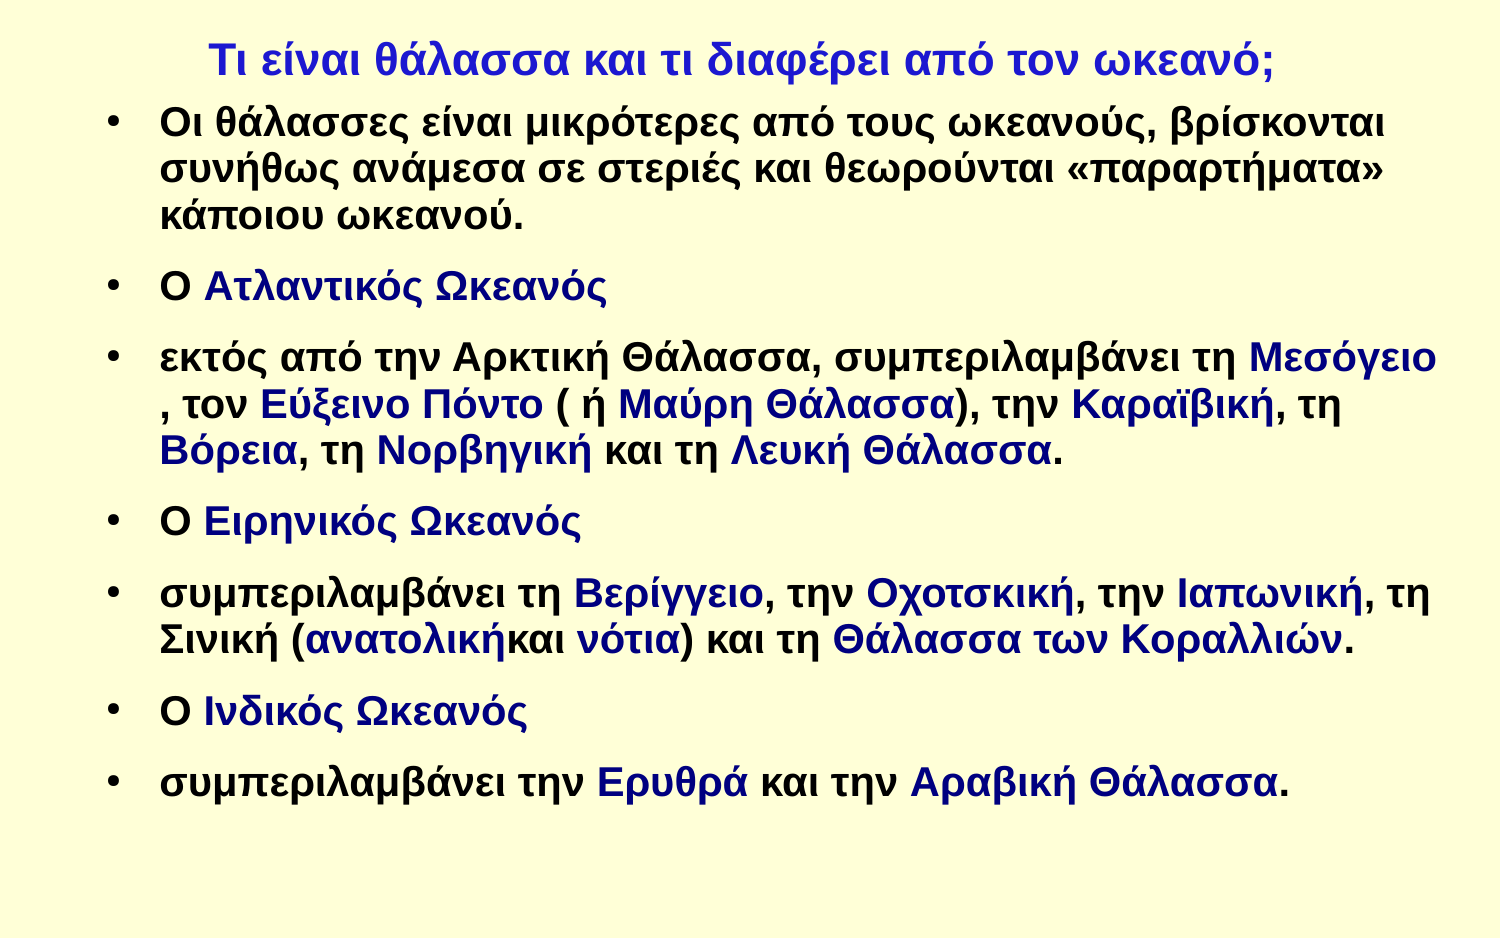

# Τι είναι θάλασσα και τι διαφέρει από τον ωκεανό;
Οι θάλασσες είναι μικρότερες από τους ωκεανούς, βρίσκονται συνήθως ανάμεσα σε στεριές και θεωρούνται «παραρτήματα» κάποιου ωκεανού.
Ο Ατλαντικός Ωκεανός
εκτός από την Αρκτική Θάλασσα, συμπεριλαμβάνει τη Μεσόγειο, τον Εύξεινο Πόντο ( ή Μαύρη Θάλασσα), την Καραϊβική, τη Βόρεια, τη Νορβηγική και τη Λευκή Θάλασσα.
Ο Ειρηνικός Ωκεανός
συμπεριλαμβάνει τη Βερίγγειο, την Οχοτσκική, την Ιαπωνική, τη Σινική (ανατολικήκαι νότια) και τη Θάλασσα των Κοραλλιών.
Ο Ινδικός Ωκεανός
συμπεριλαμβάνει την Ερυθρά και την Αραβική Θάλασσα.